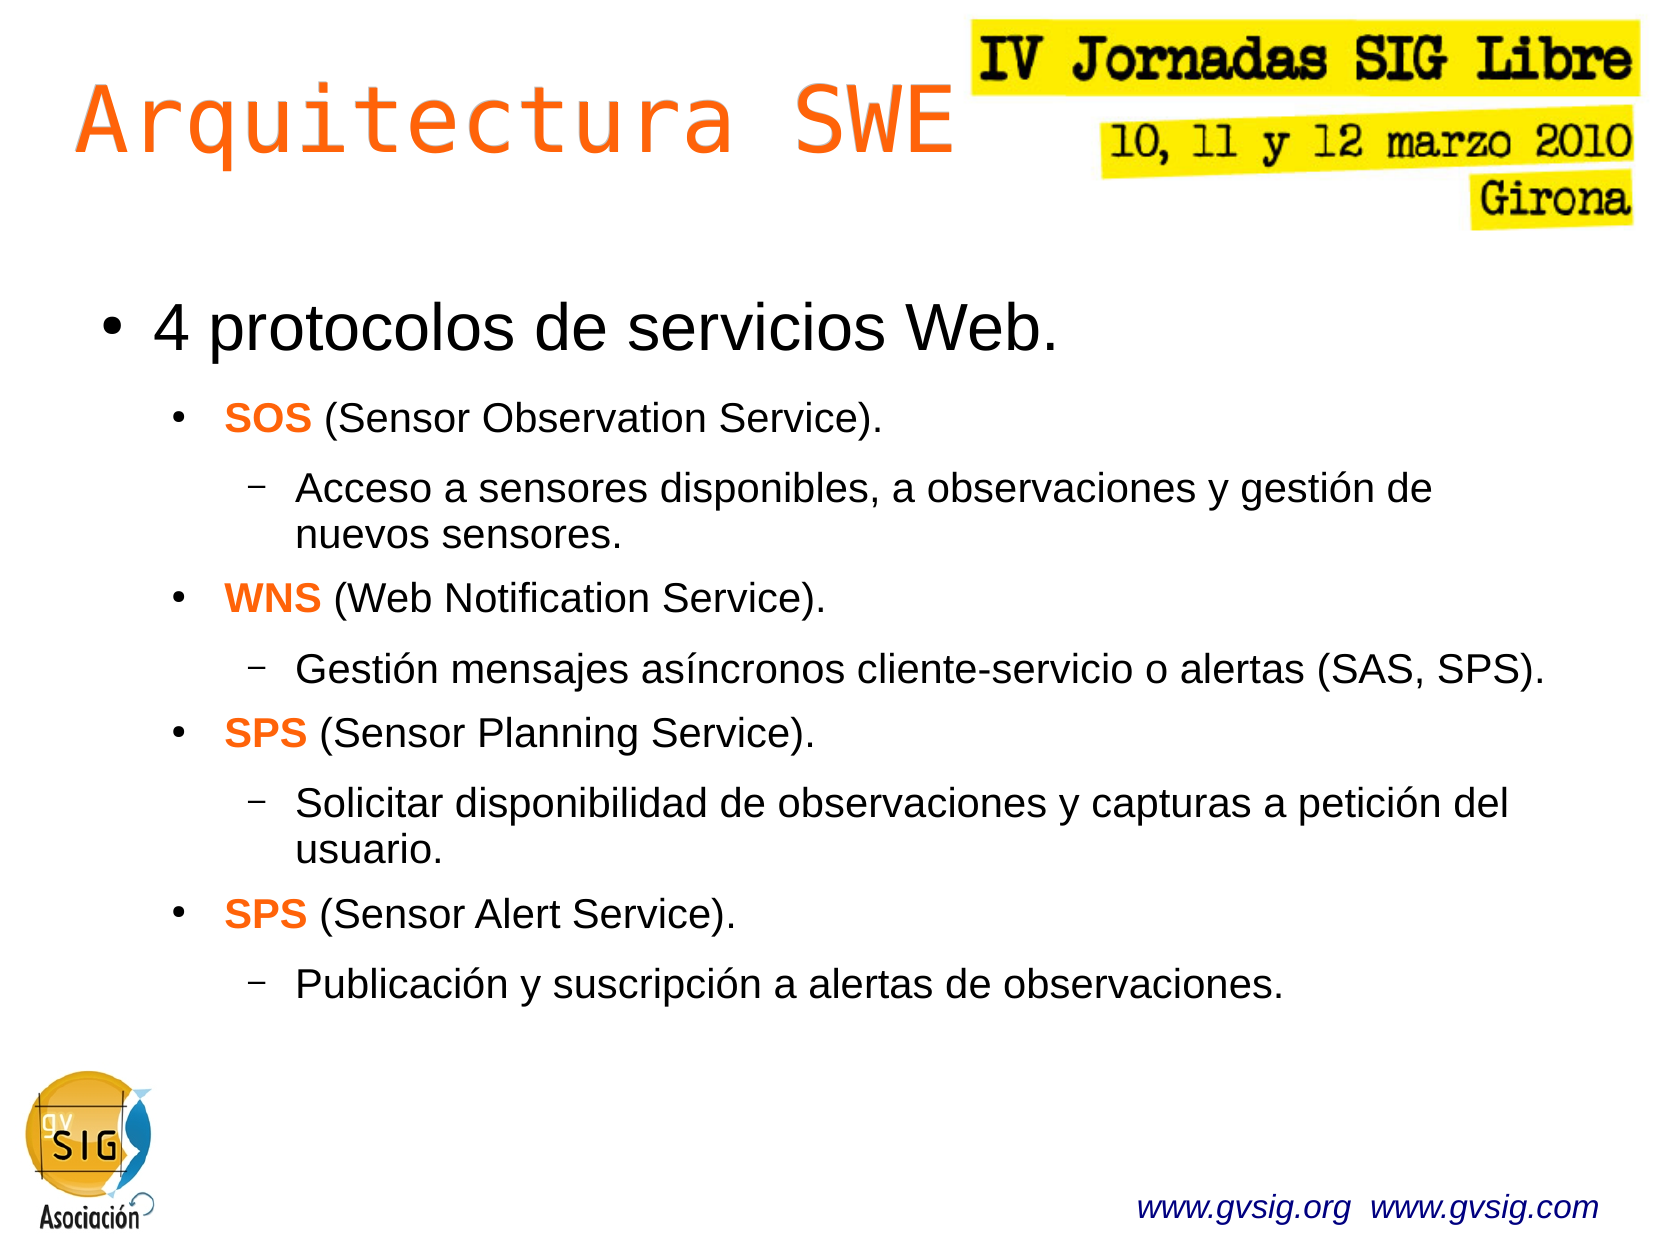

Arquitectura SWE
# 4 protocolos de servicios Web.
SOS (Sensor Observation Service).
Acceso a sensores disponibles, a observaciones y gestión de nuevos sensores.
WNS (Web Notification Service).
Gestión mensajes asíncronos cliente-servicio o alertas (SAS, SPS).
SPS (Sensor Planning Service).
Solicitar disponibilidad de observaciones y capturas a petición del usuario.
SPS (Sensor Alert Service).
Publicación y suscripción a alertas de observaciones.